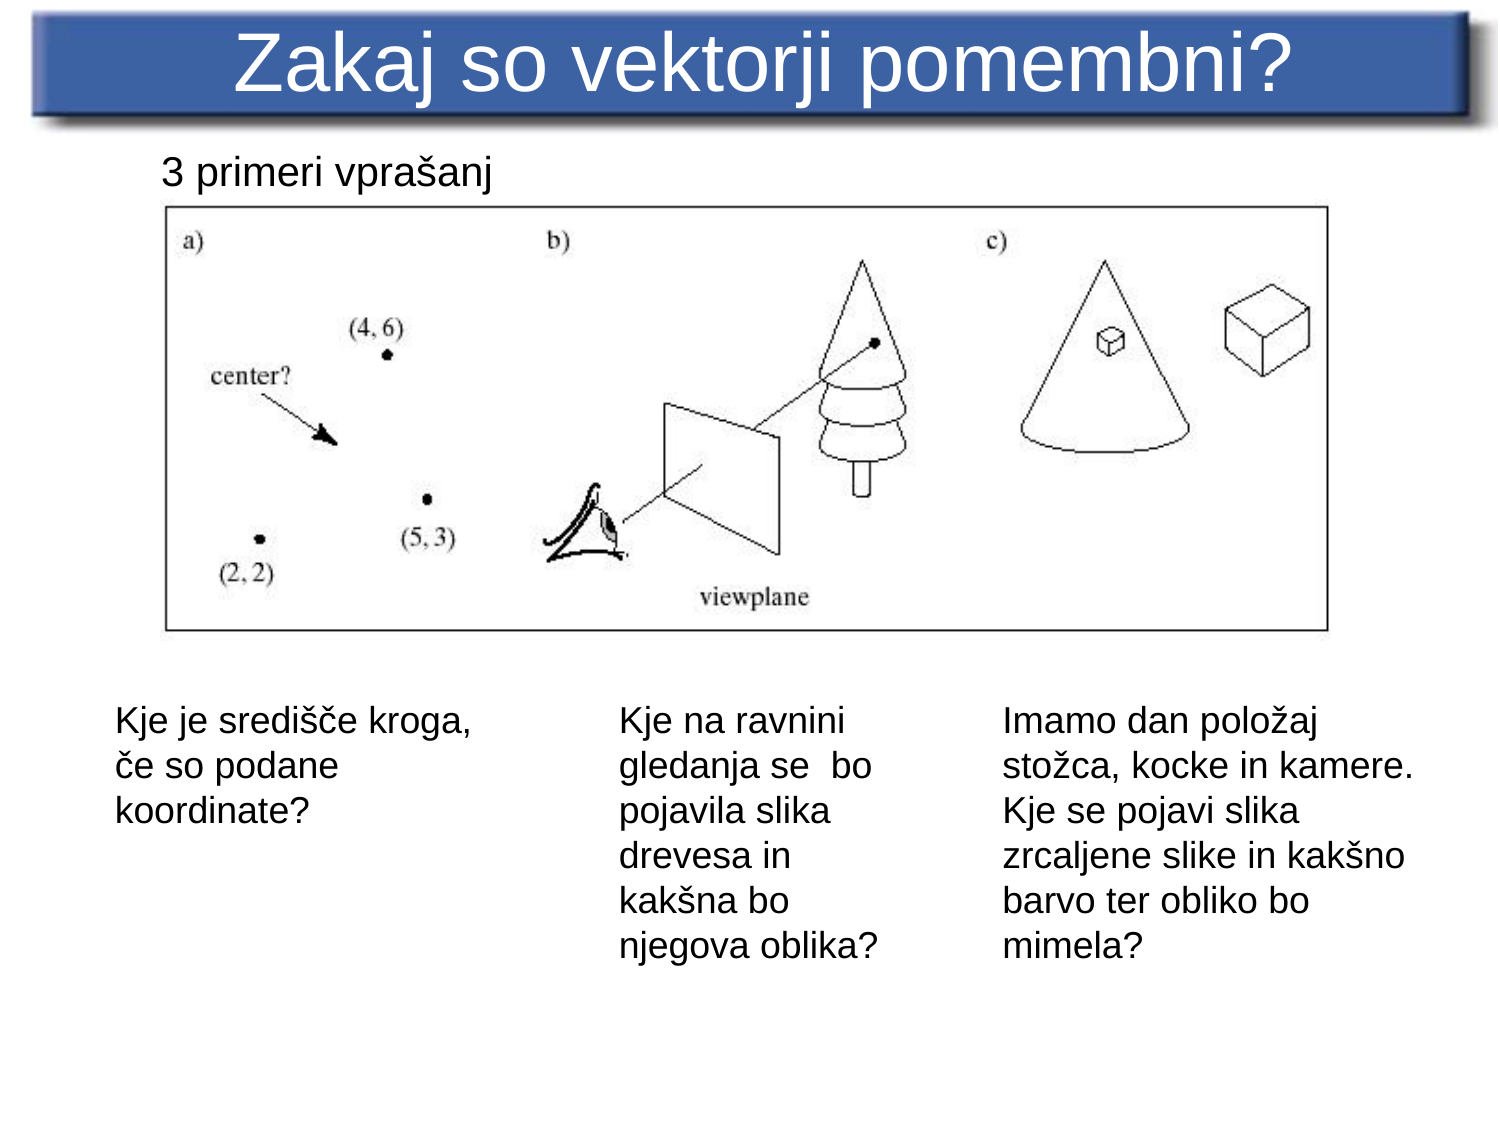

Zakaj so vektorji pomembni?
3 primeri vprašanj
Kje je središče kroga, če so podane koordinate?
Kje na ravnini gledanja se bo pojavila slika drevesa in kakšna bo njegova oblika?
Imamo dan položaj stožca, kocke in kamere. Kje se pojavi slika zrcaljene slike in kakšno barvo ter obliko bo mimela?